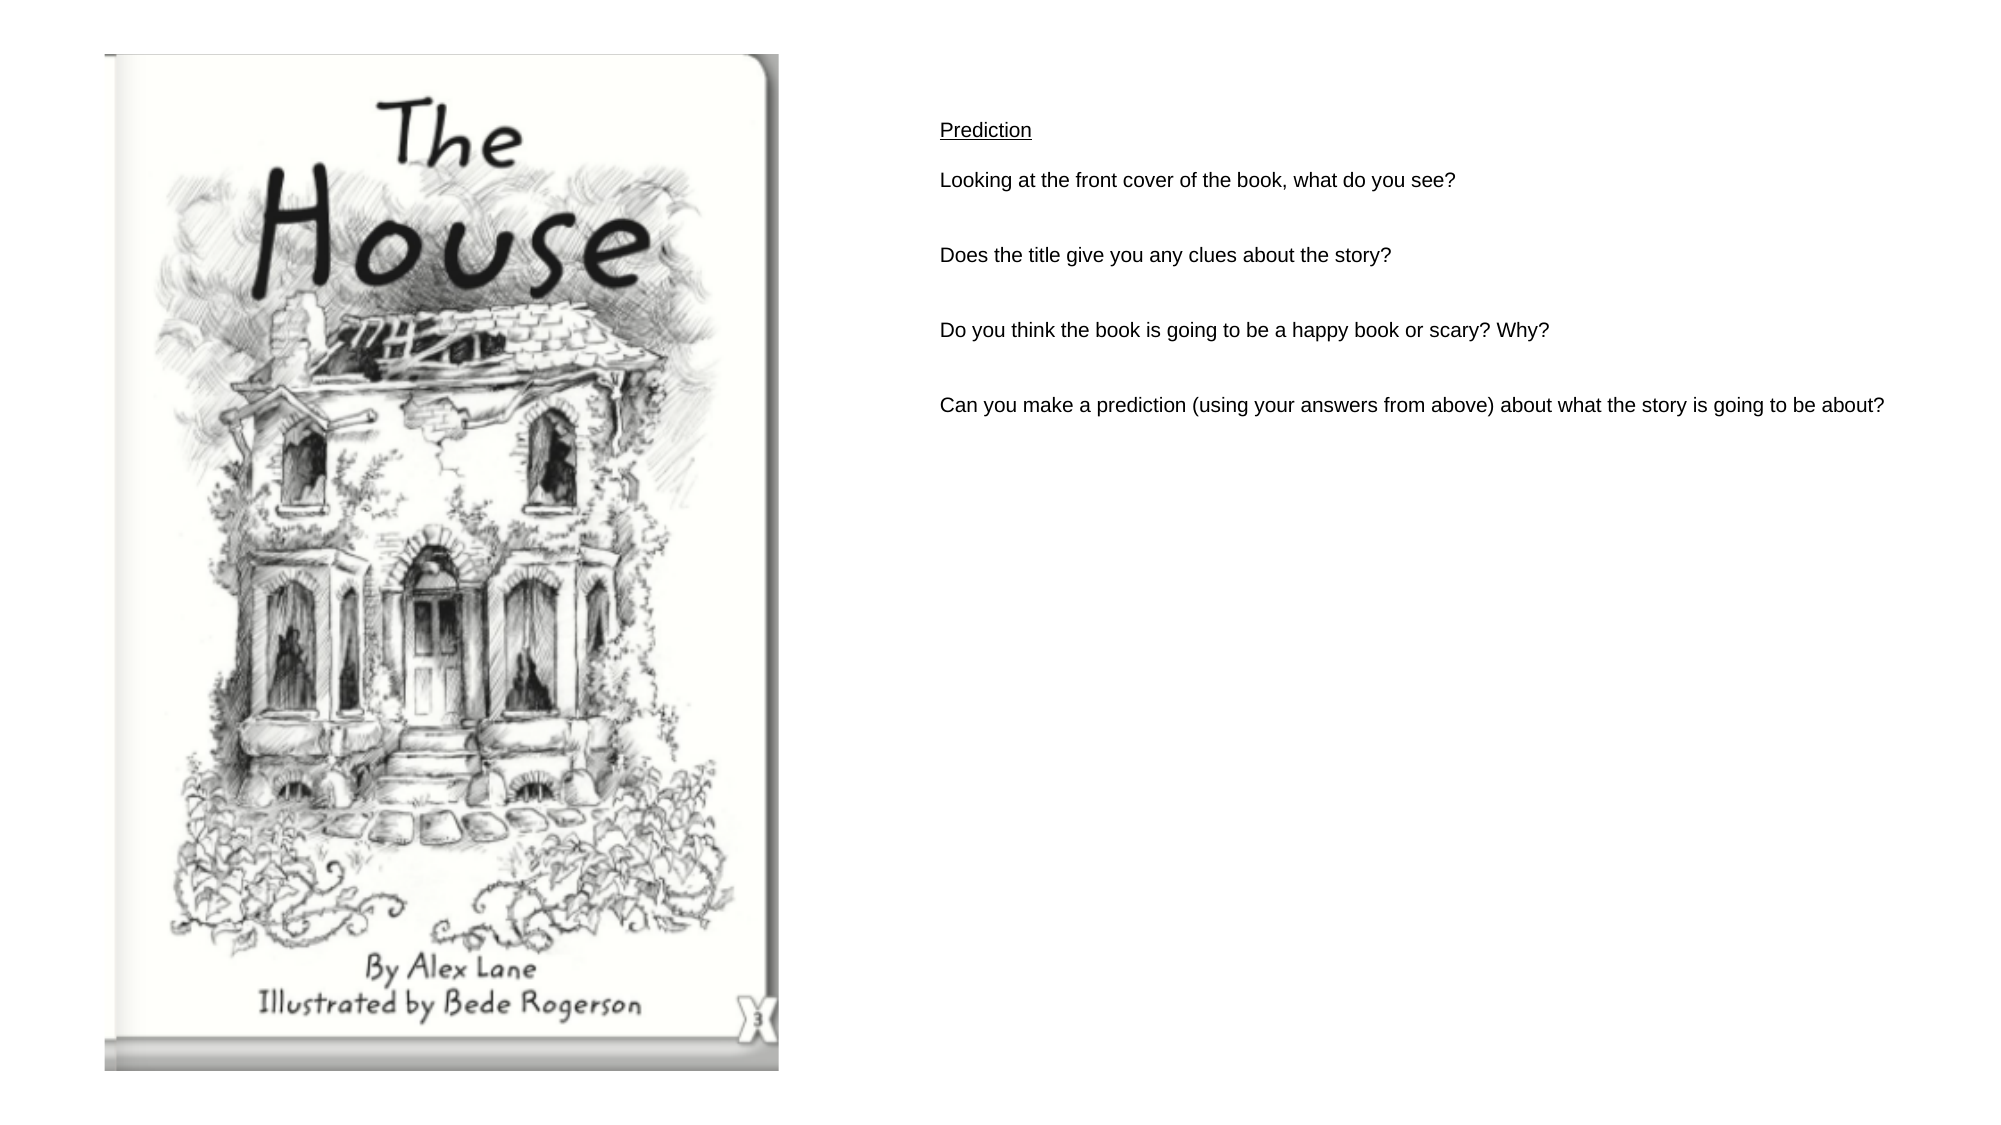

Prediction
Looking at the front cover of the book, what do you see?
Does the title give you any clues about the story?
Do you think the book is going to be a happy book or scary? Why?
Can you make a prediction (using your answers from above) about what the story is going to be about?